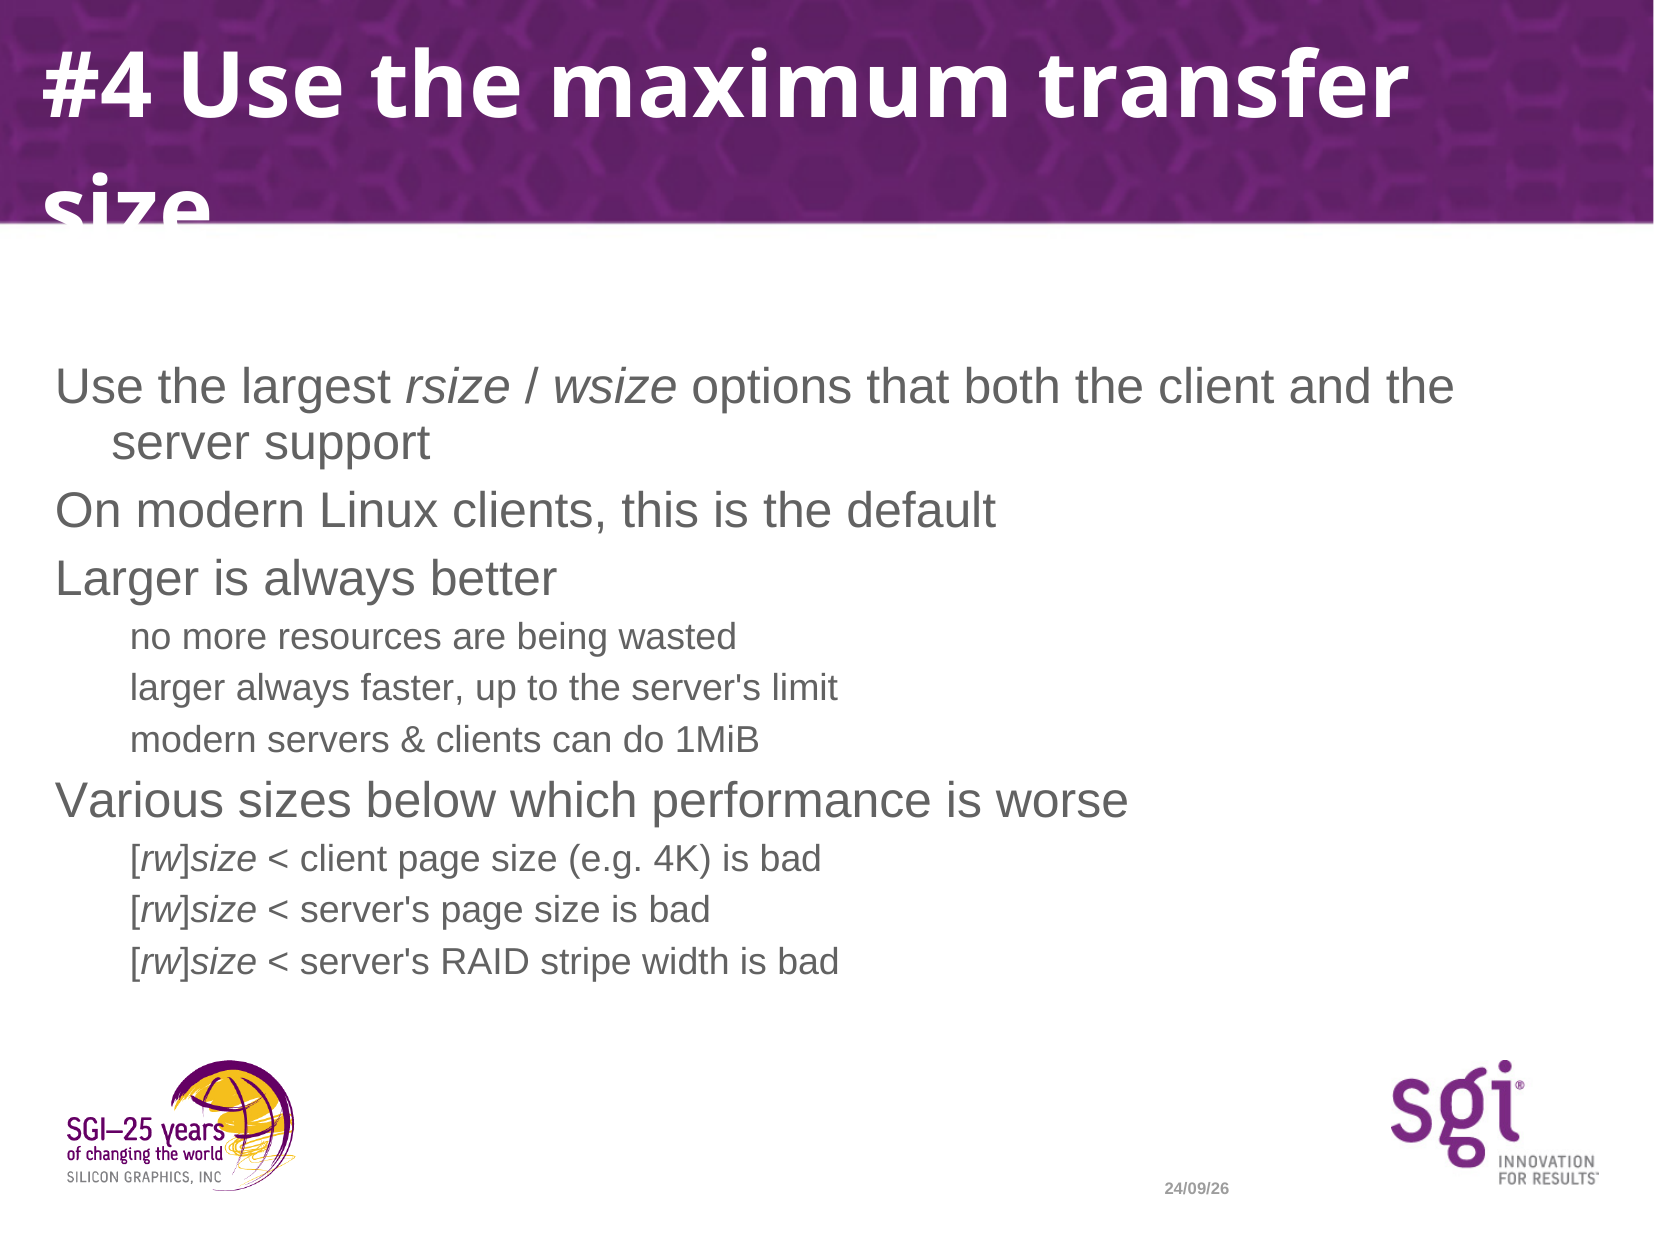

# #4 Use the maximum transfer size
Use the largest rsize / wsize options that both the client and the server support
On modern Linux clients, this is the default
Larger is always better
no more resources are being wasted
larger always faster, up to the server's limit
modern servers & clients can do 1MiB
Various sizes below which performance is worse
[rw]size < client page size (e.g. 4K) is bad
[rw]size < server's page size is bad
[rw]size < server's RAID stripe width is bad